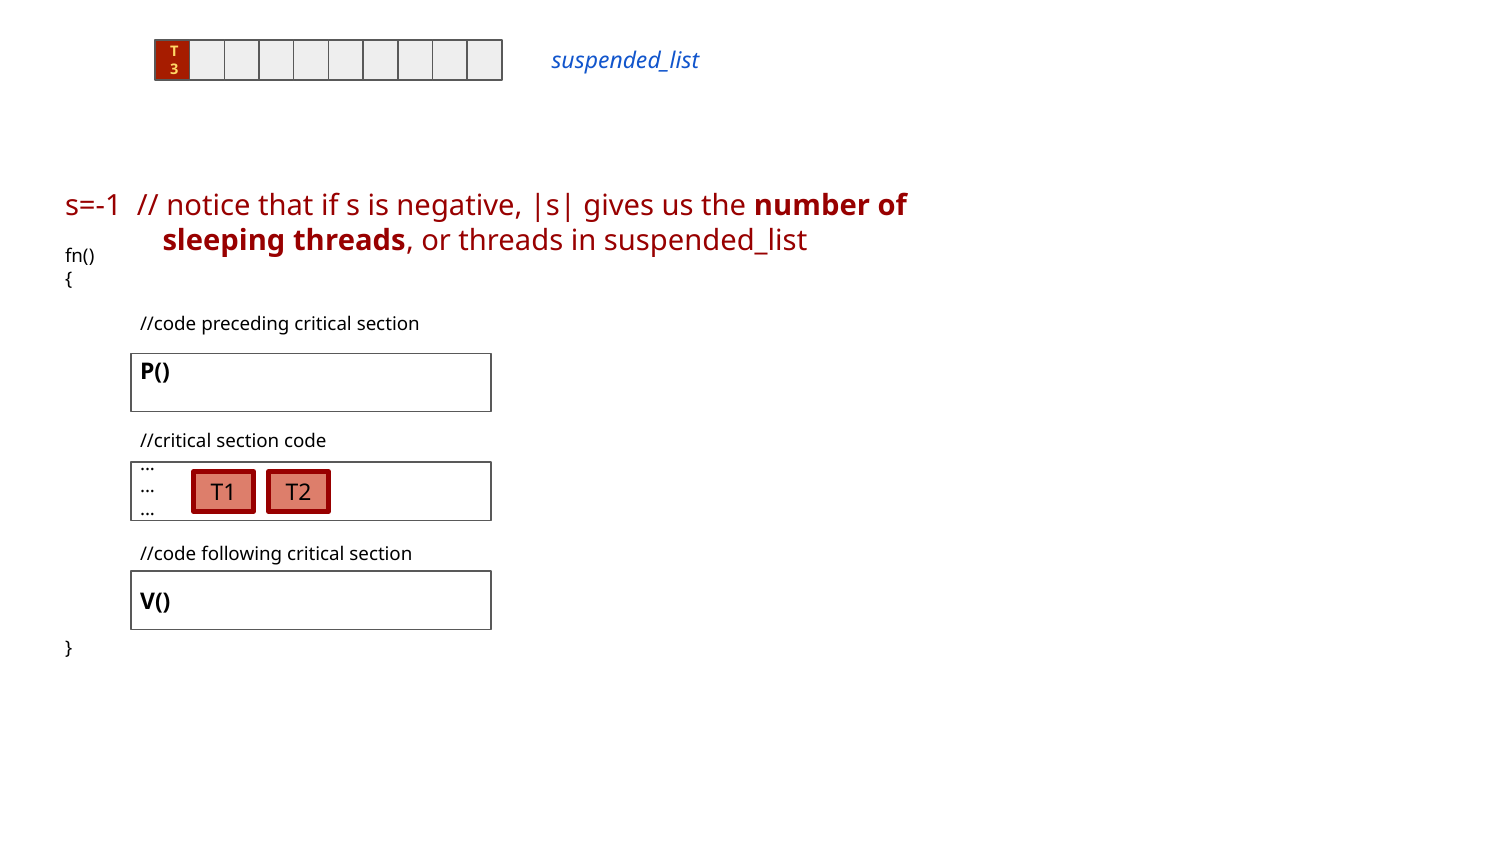

suspended_list
T3
s=-1 // notice that if s is negative, |s| gives us the number of
 	 sleeping threads, or threads in suspended_list
fn()
{
	//code preceding critical section
	P()
	//critical section code
	...
	...
	...
	//code following critical section
V()
}
T1
T2